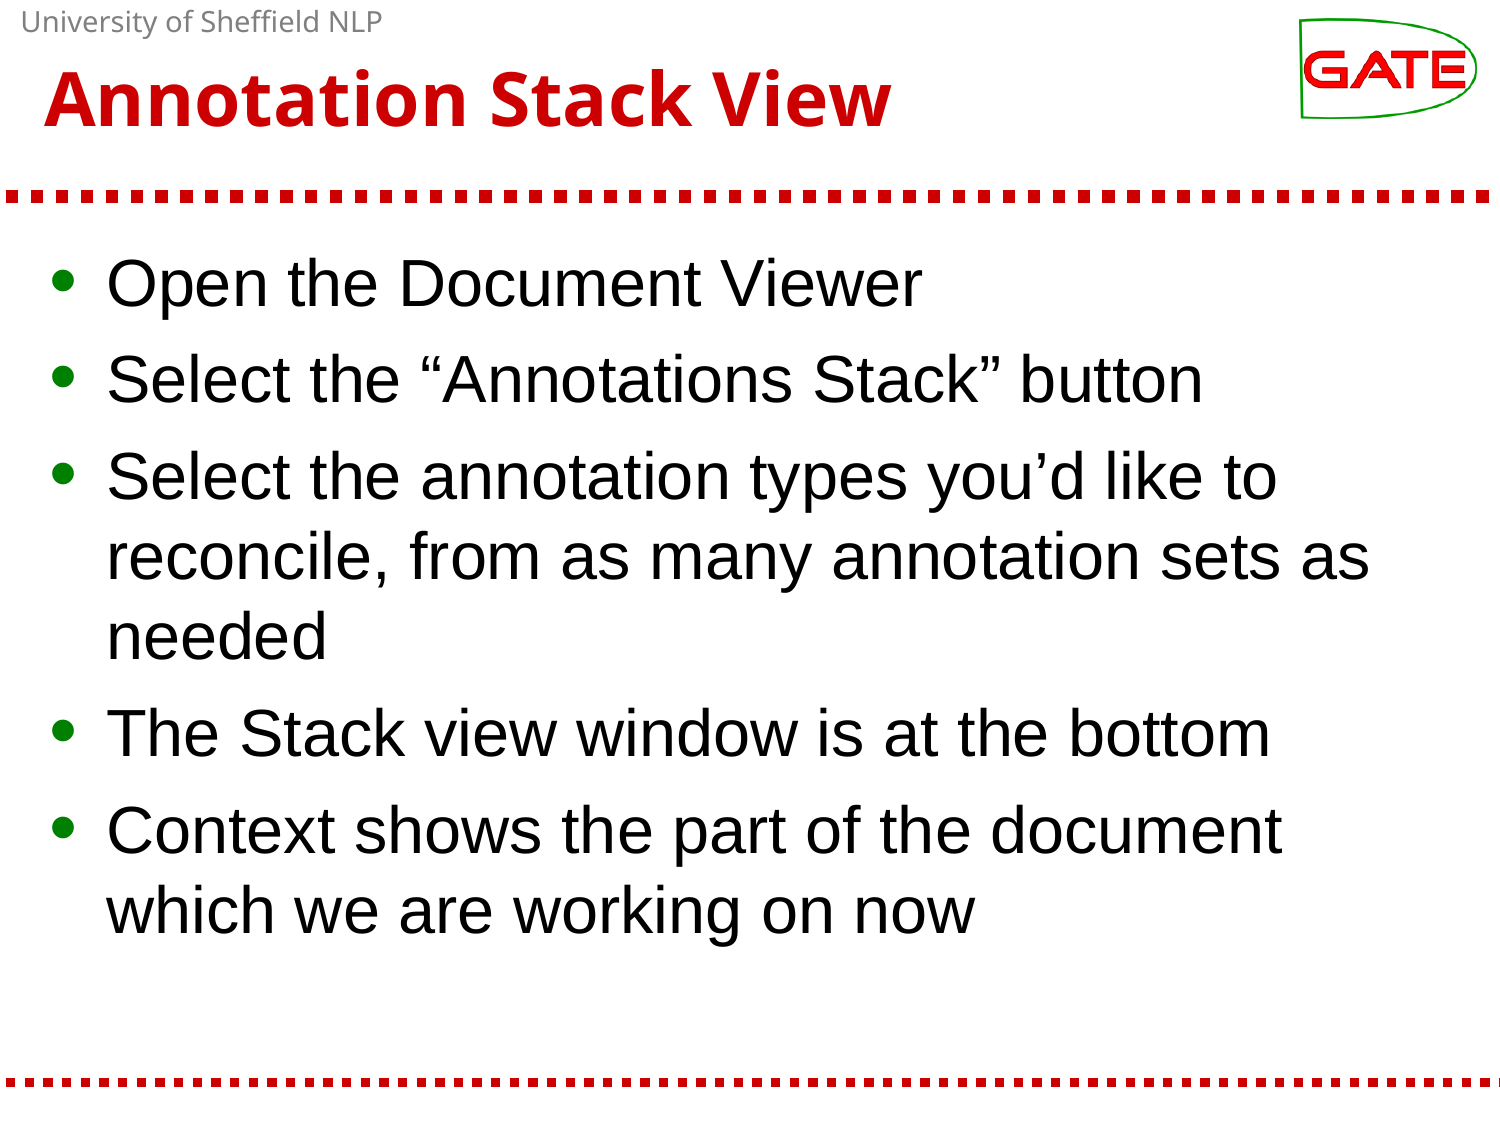

# Annotation Stack View
Open the Document Viewer
Select the “Annotations Stack” button
Select the annotation types you’d like to reconcile, from as many annotation sets as needed
The Stack view window is at the bottom
Context shows the part of the document which we are working on now